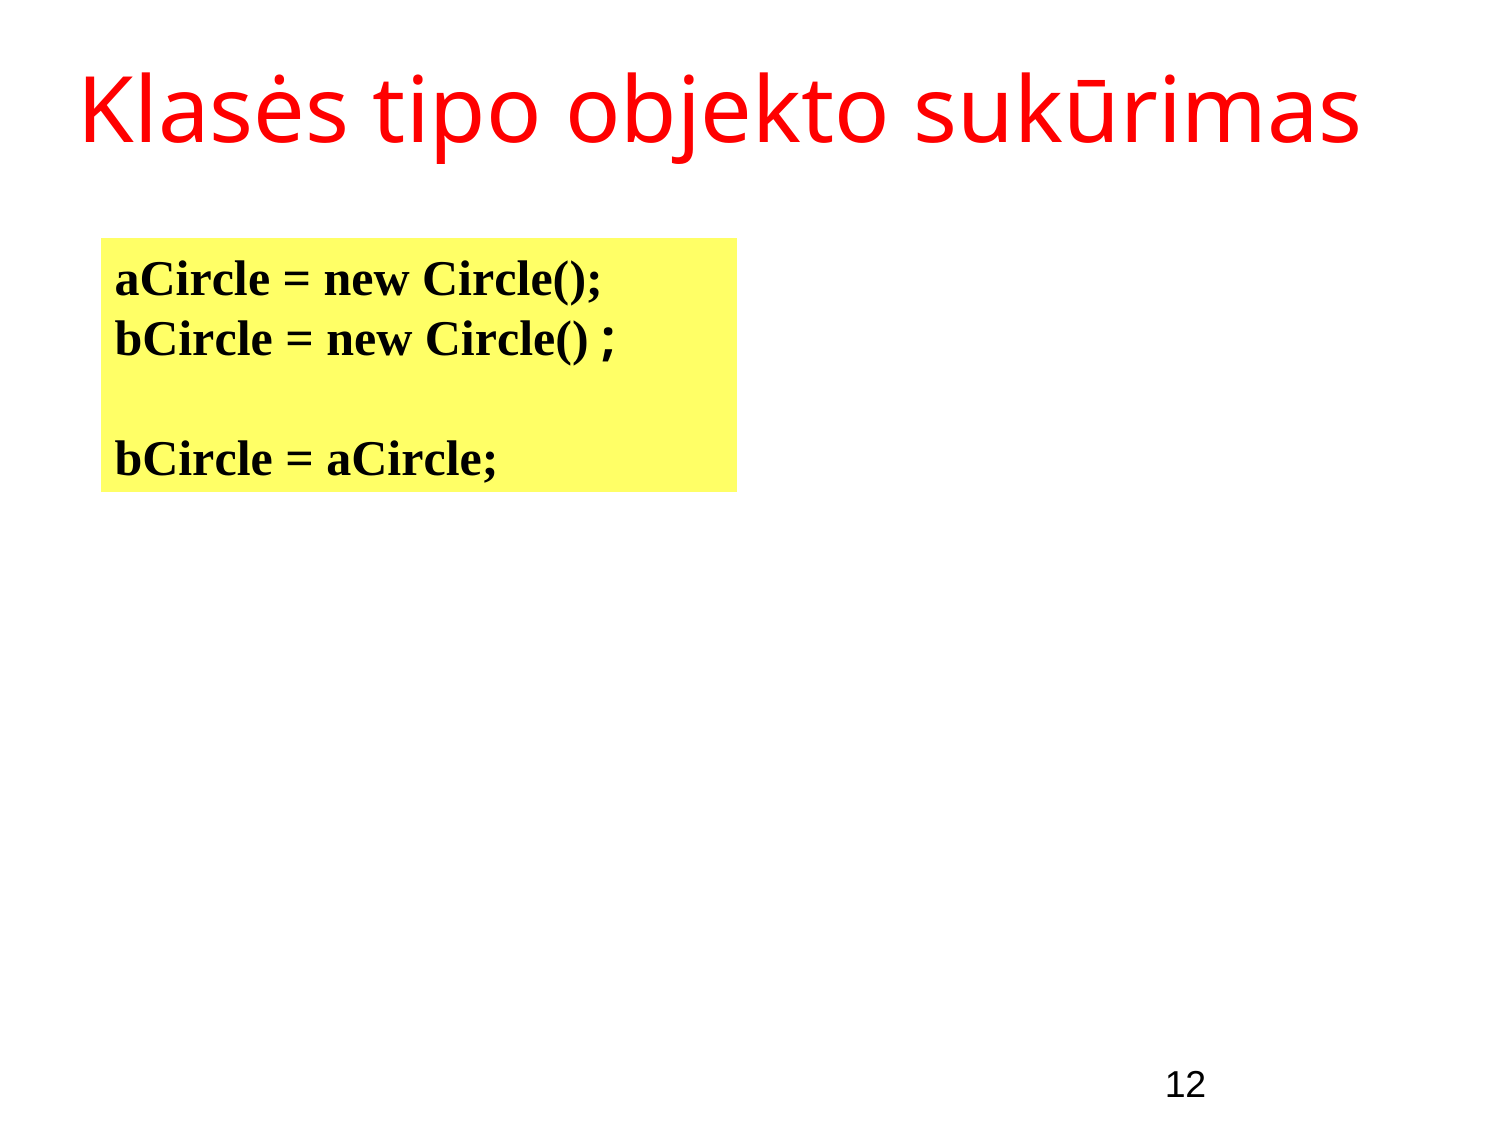

# Klasės tipo objekto sukūrimas
aCircle = new Circle();
bCircle = new Circle() ;
bCircle = aCircle;
12